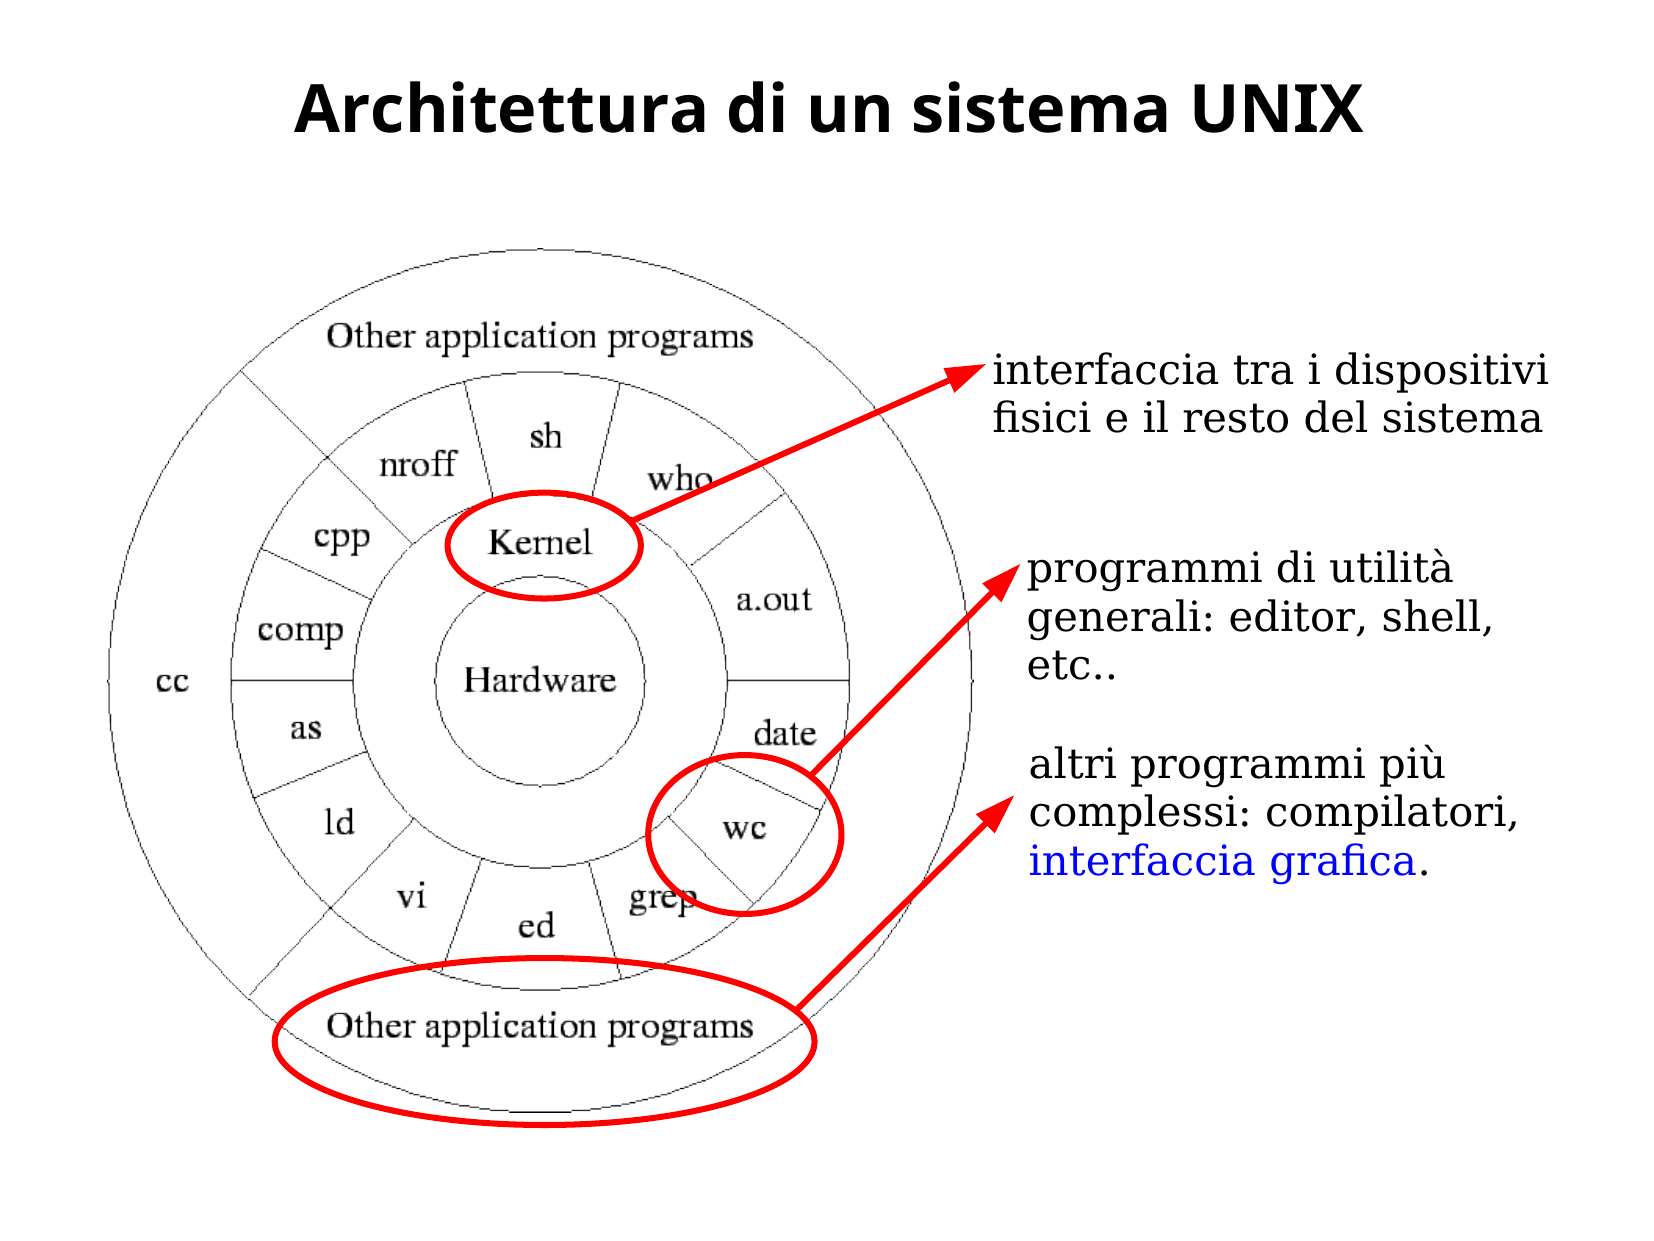

# Architettura di un sistema UNIX
interfaccia tra i dispositivi fisici e il resto del sistema
programmi di utilità generali: editor, shell, etc..
altri programmi più complessi: compilatori, interfaccia grafica.